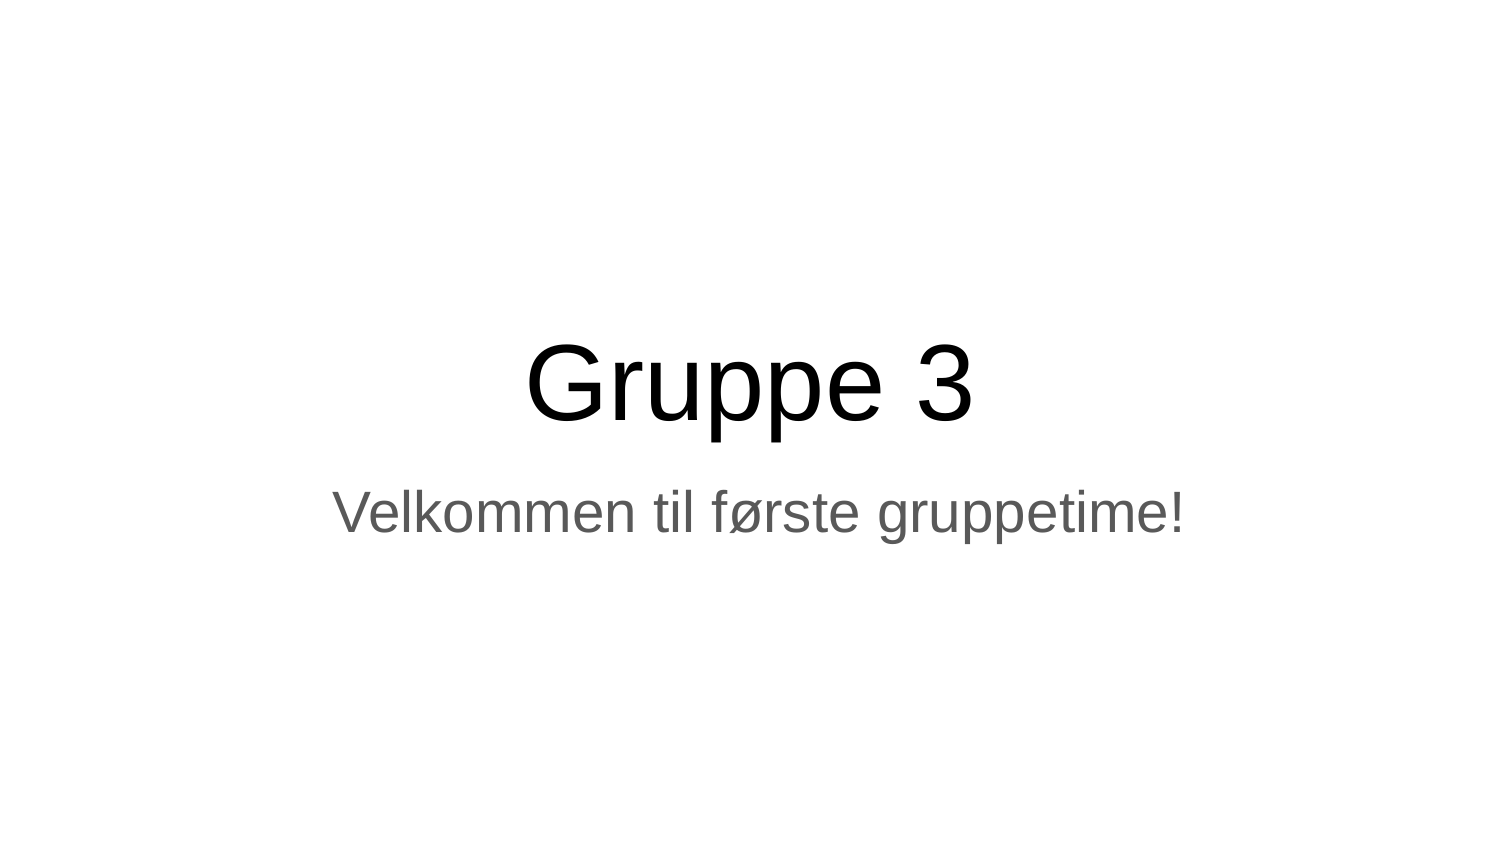

# Gruppe 3
Velkommen til første gruppetime!